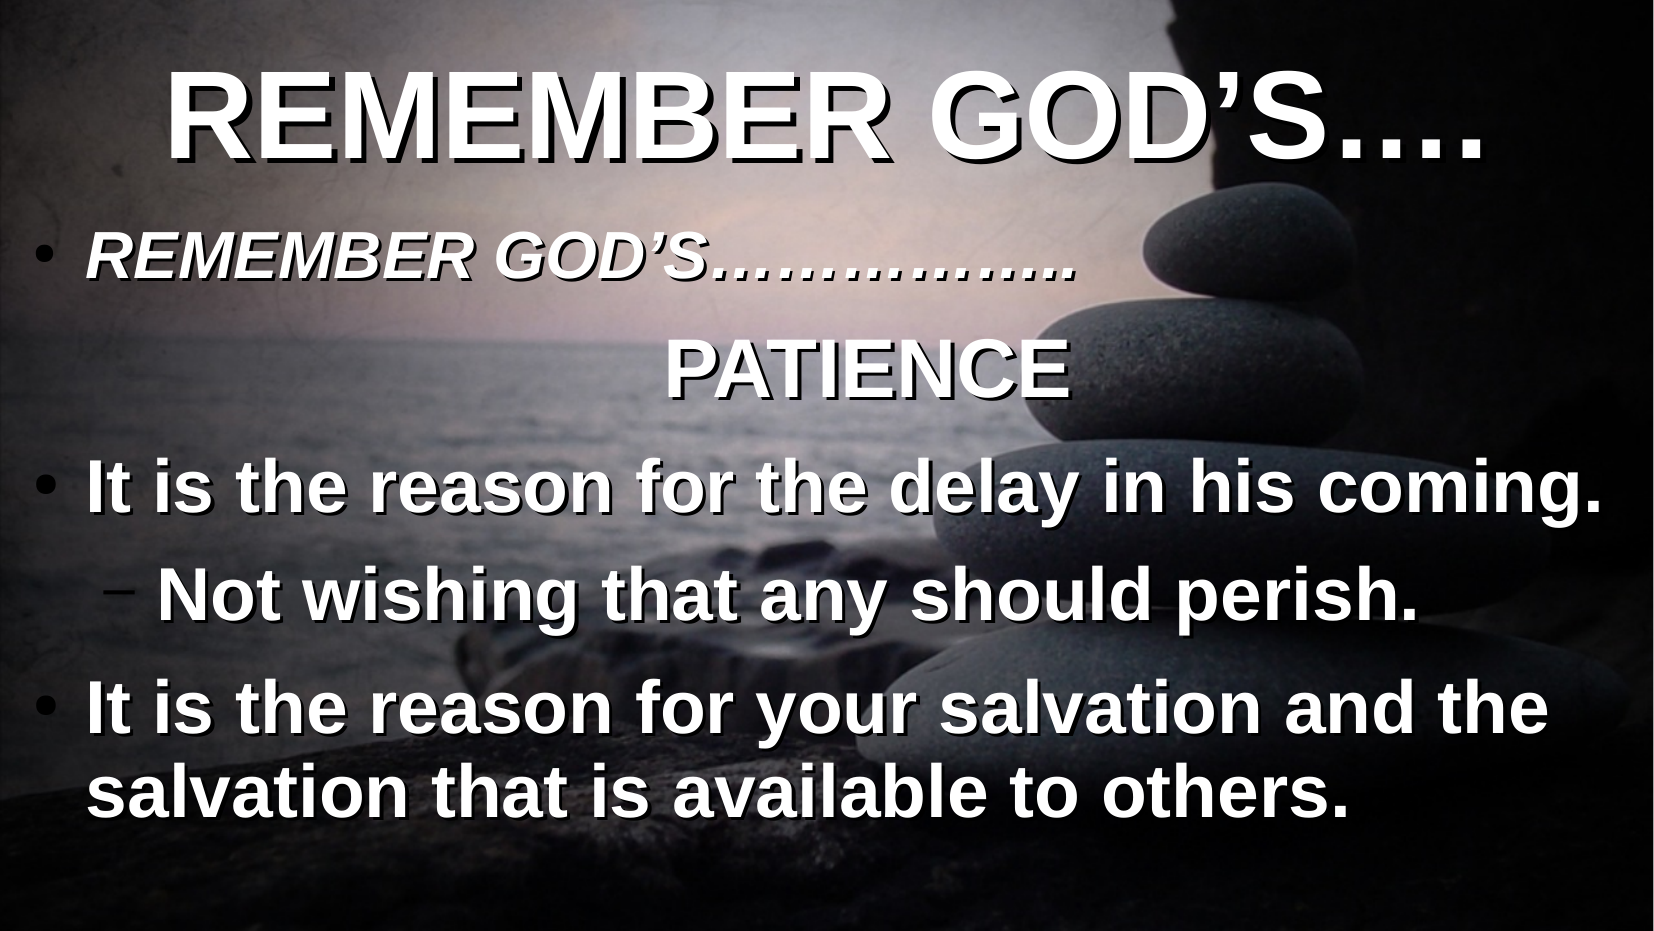

# REMEMBER GOD’S….
REMEMBER GOD’S……………..
PATIENCE
It is the reason for the delay in his coming.
Not wishing that any should perish.
It is the reason for your salvation and the salvation that is available to others.